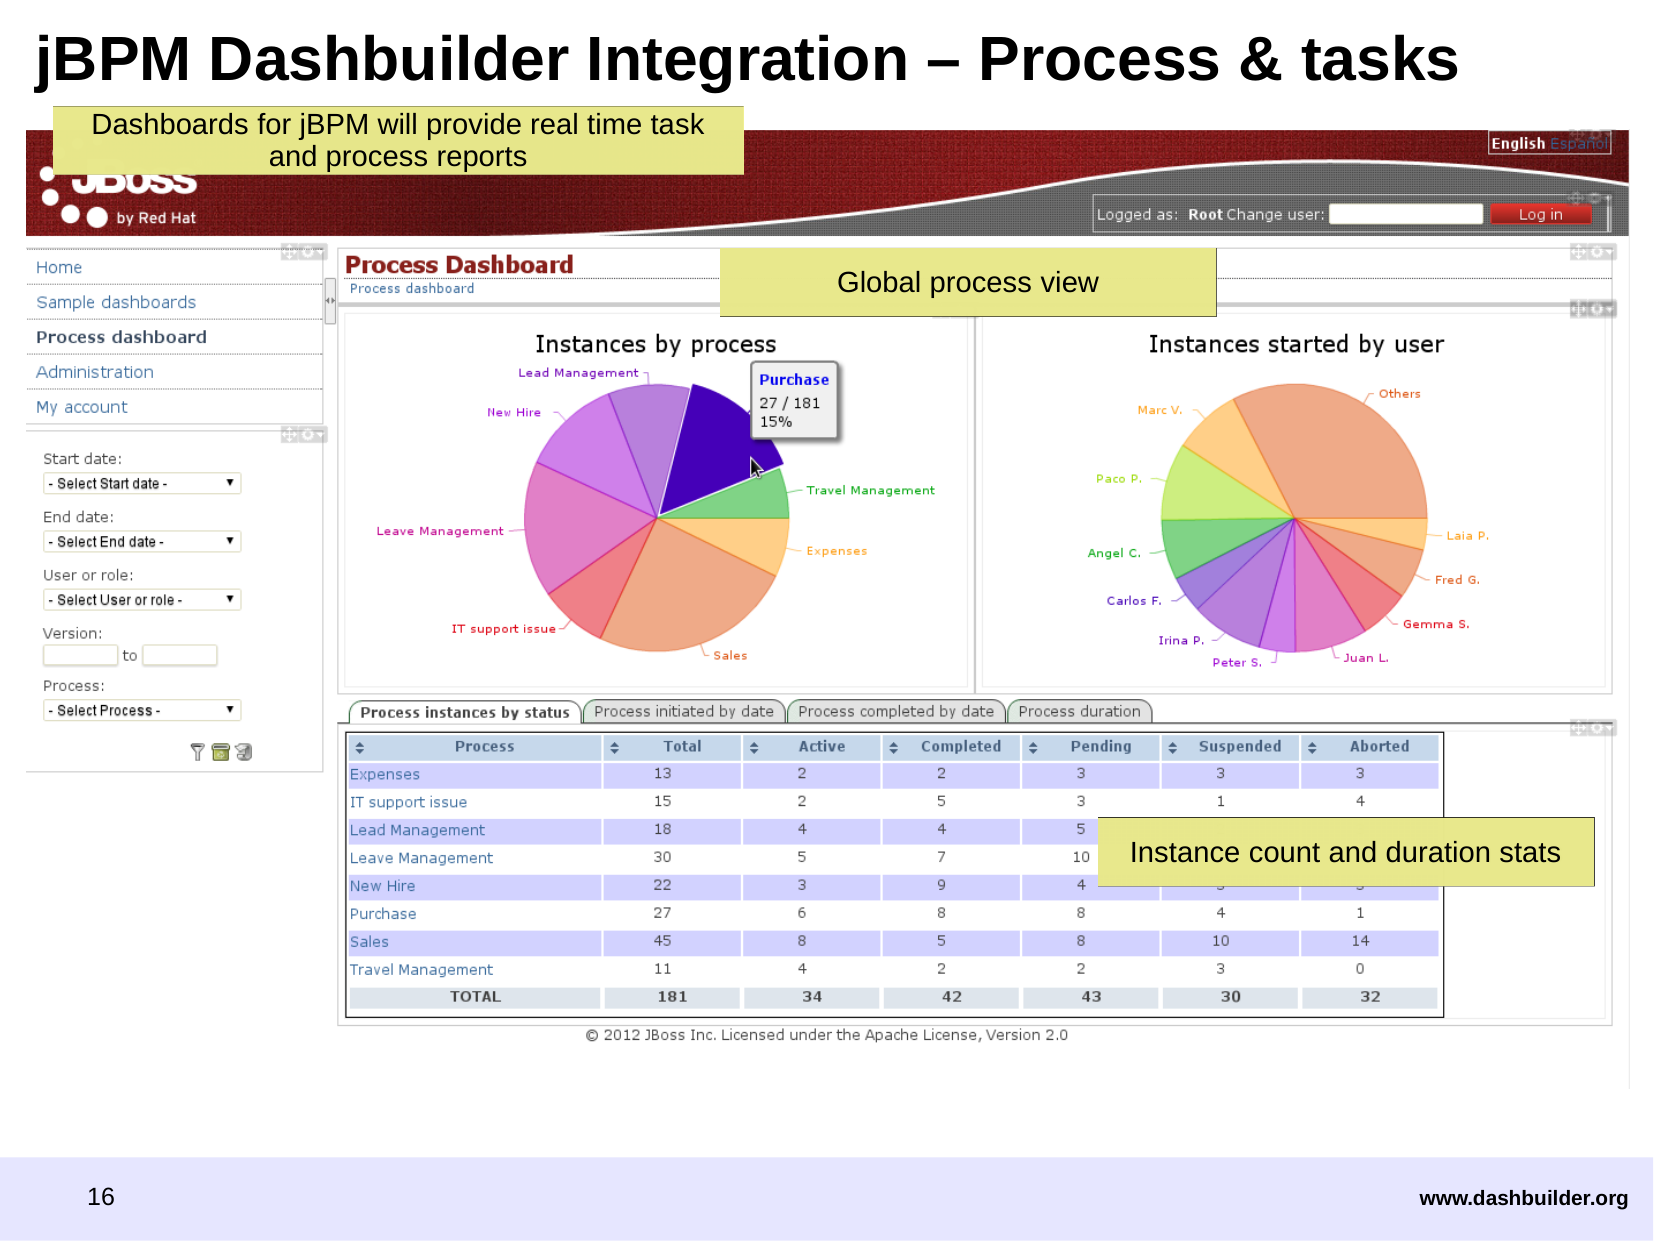

# jBPM Dashbuilder Integration – Process & tasks
Dashboards for jBPM will provide real time task and process reports
Global process view
Instance count and duration stats